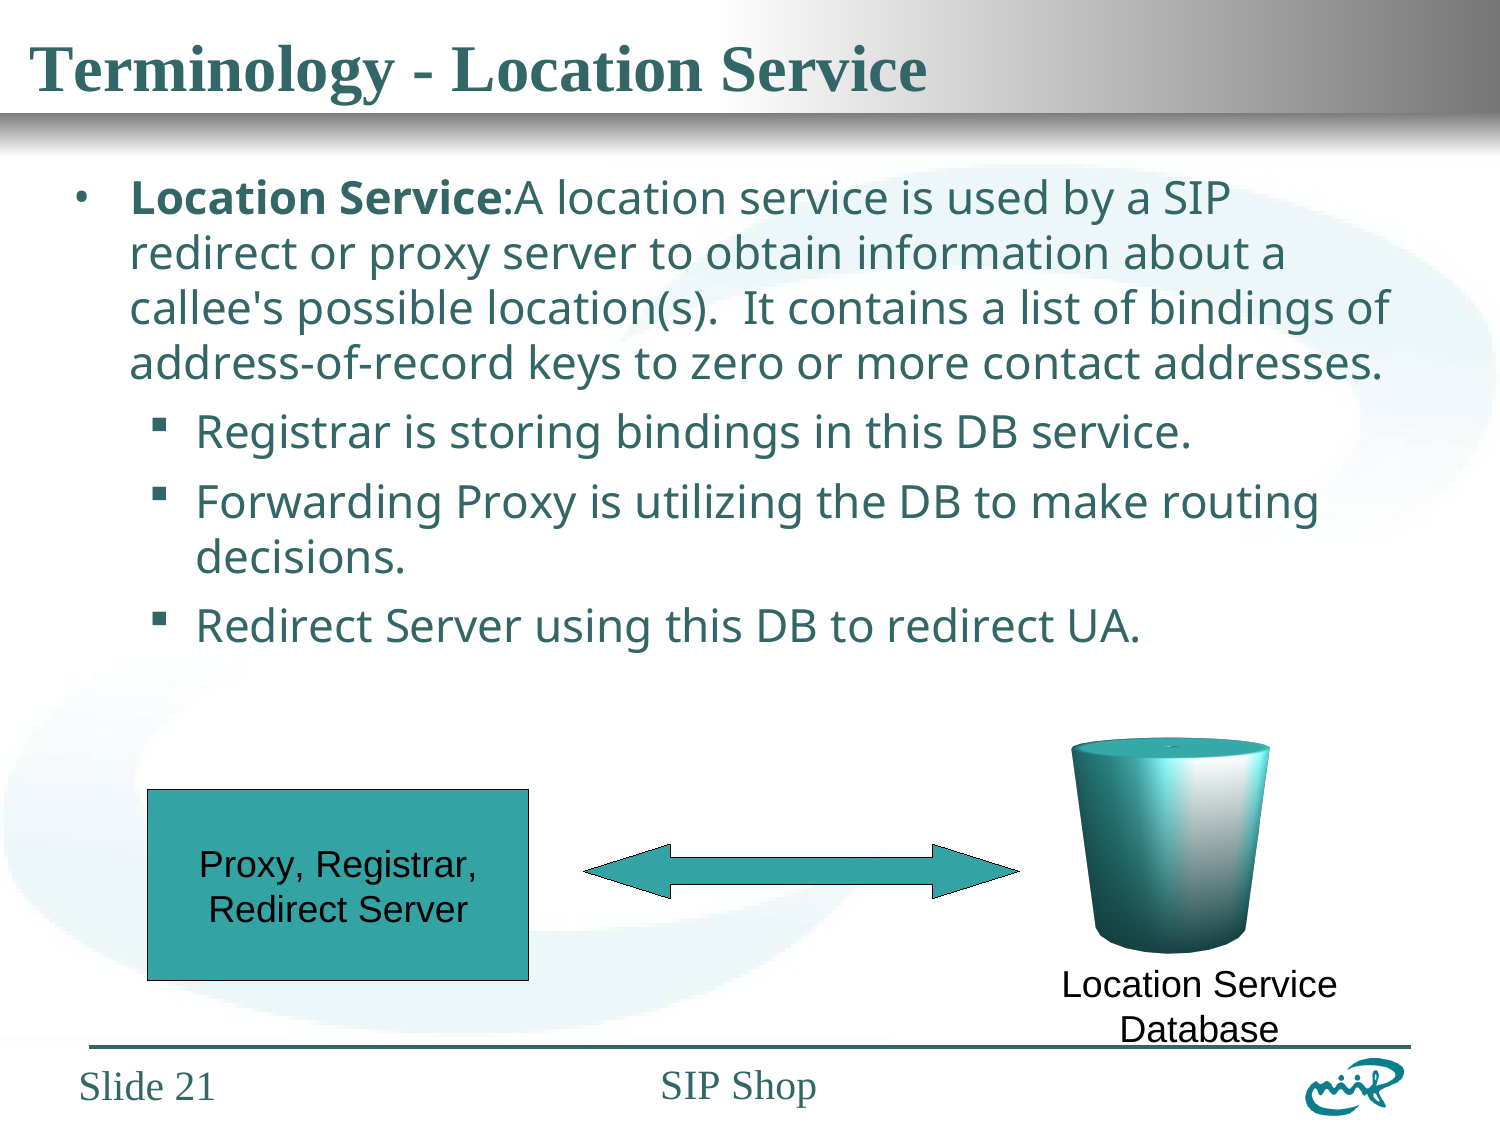

# Terminology - Location Service
Location Service:A location service is used by a SIP redirect or proxy server to obtain information about a callee's possible location(s). It contains a list of bindings of address-of-record keys to zero or more contact addresses.
Registrar is storing bindings in this DB service.
Forwarding Proxy is utilizing the DB to make routing decisions.
Redirect Server using this DB to redirect UA.
Proxy, Registrar,
Redirect Server
Location Service
Database
21